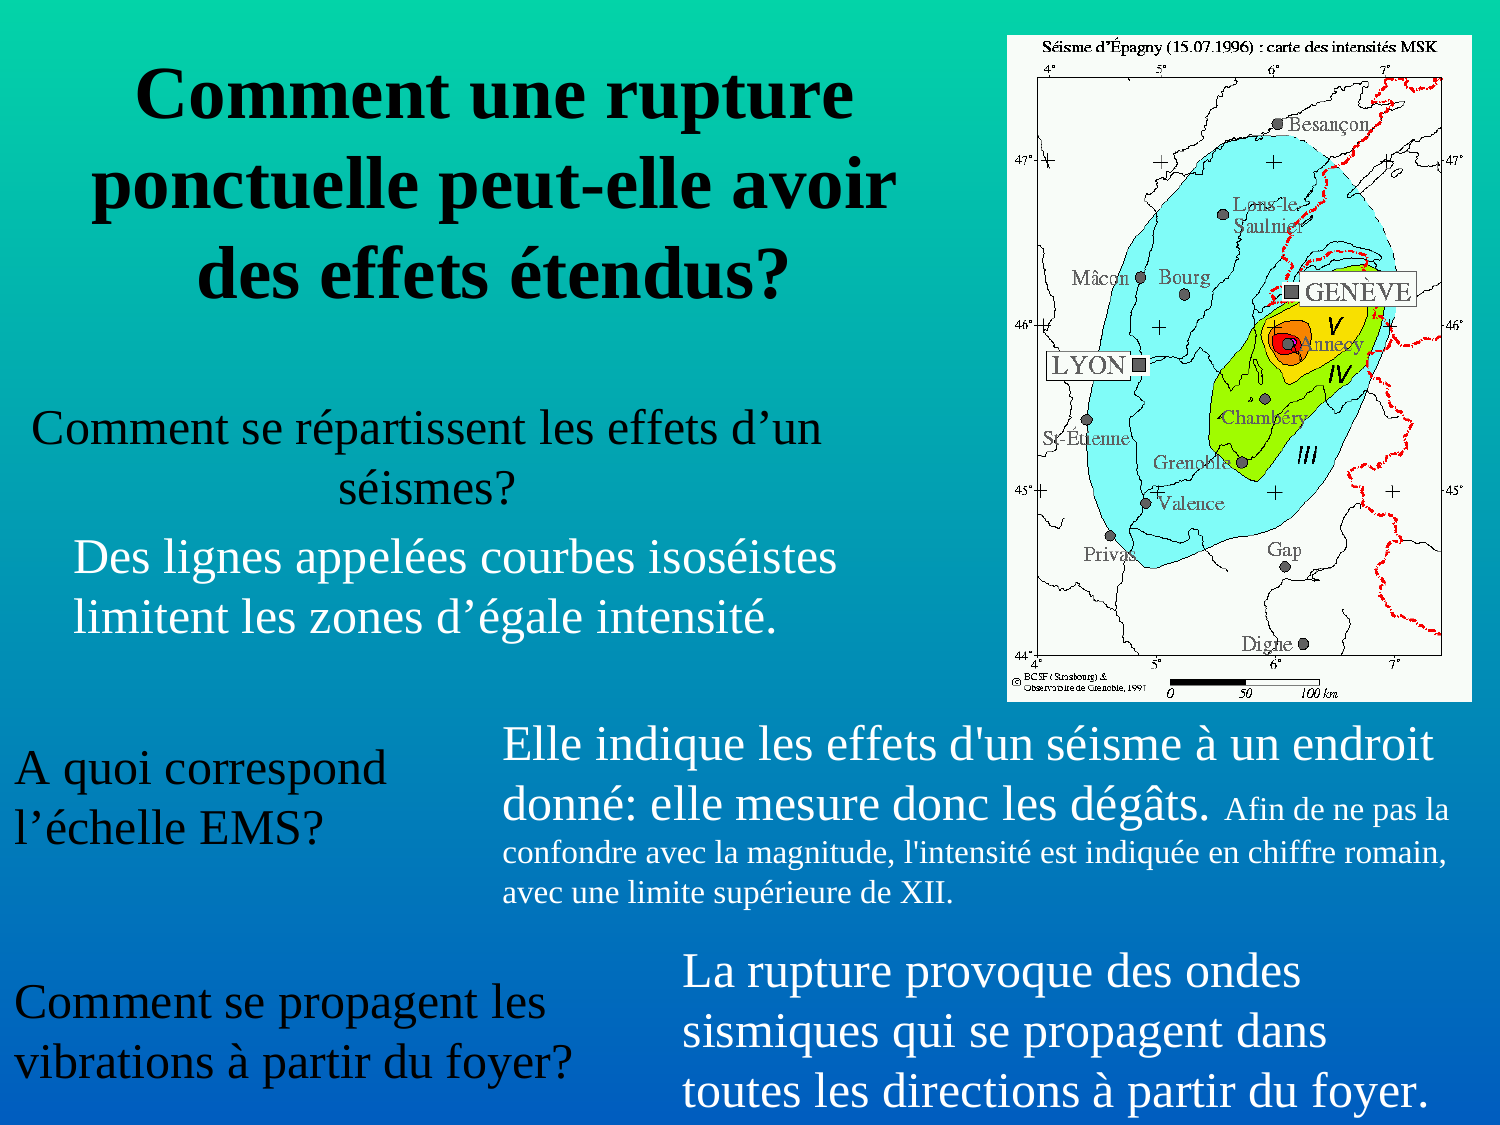

Comment une rupture ponctuelle peut-elle avoir des effets étendus?
Comment se répartissent les effets d’un séismes?
Des lignes appelées courbes isoséistes limitent les zones d’égale intensité.
Elle indique les effets d'un séisme à un endroit donné: elle mesure donc les dégâts. Afin de ne pas la confondre avec la magnitude, l'intensité est indiquée en chiffre romain, avec une limite supérieure de XII.
A quoi correspond l’échelle EMS?
La rupture provoque des ondes sismiques qui se propagent dans toutes les directions à partir du foyer.
Comment se propagent les vibrations à partir du foyer?